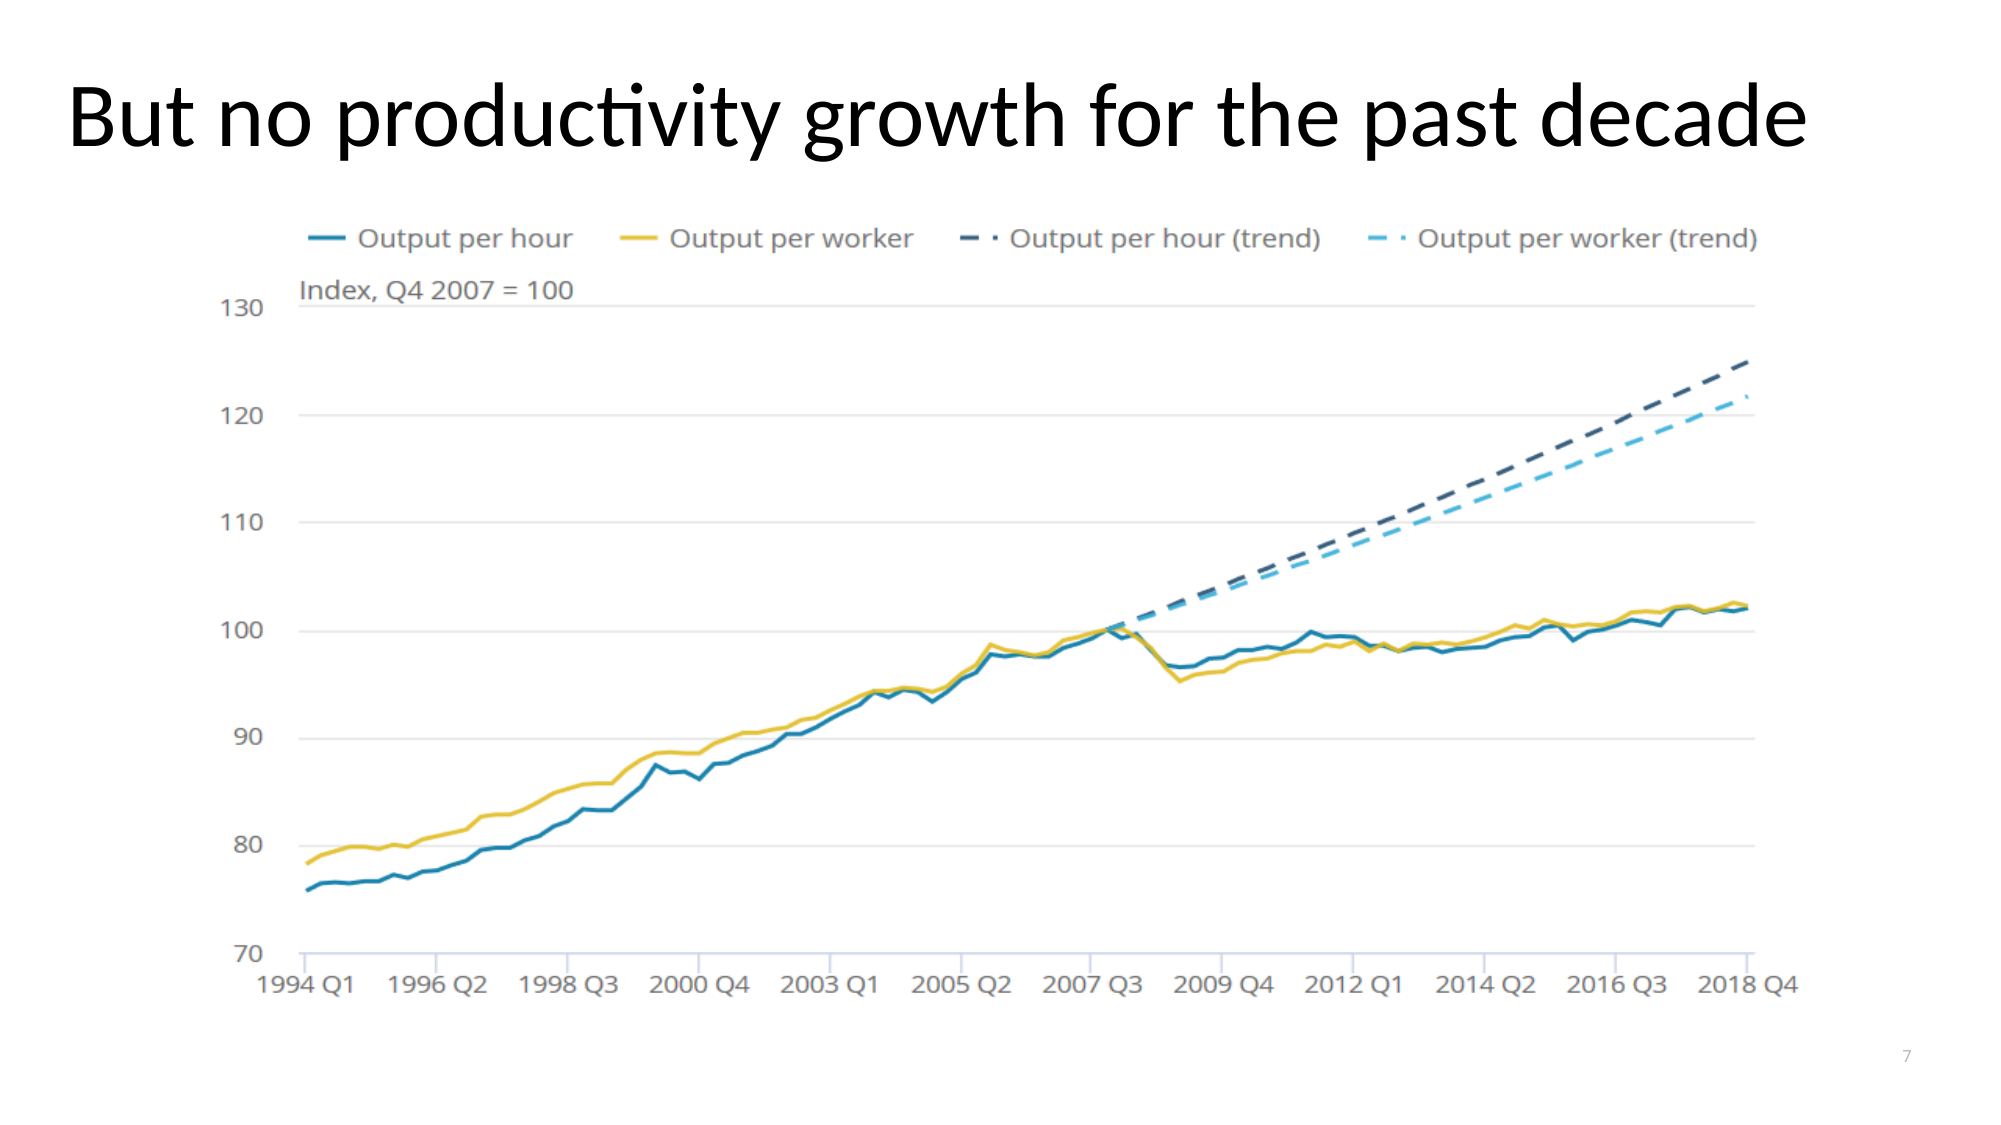

# But no productivity growth for the past decade